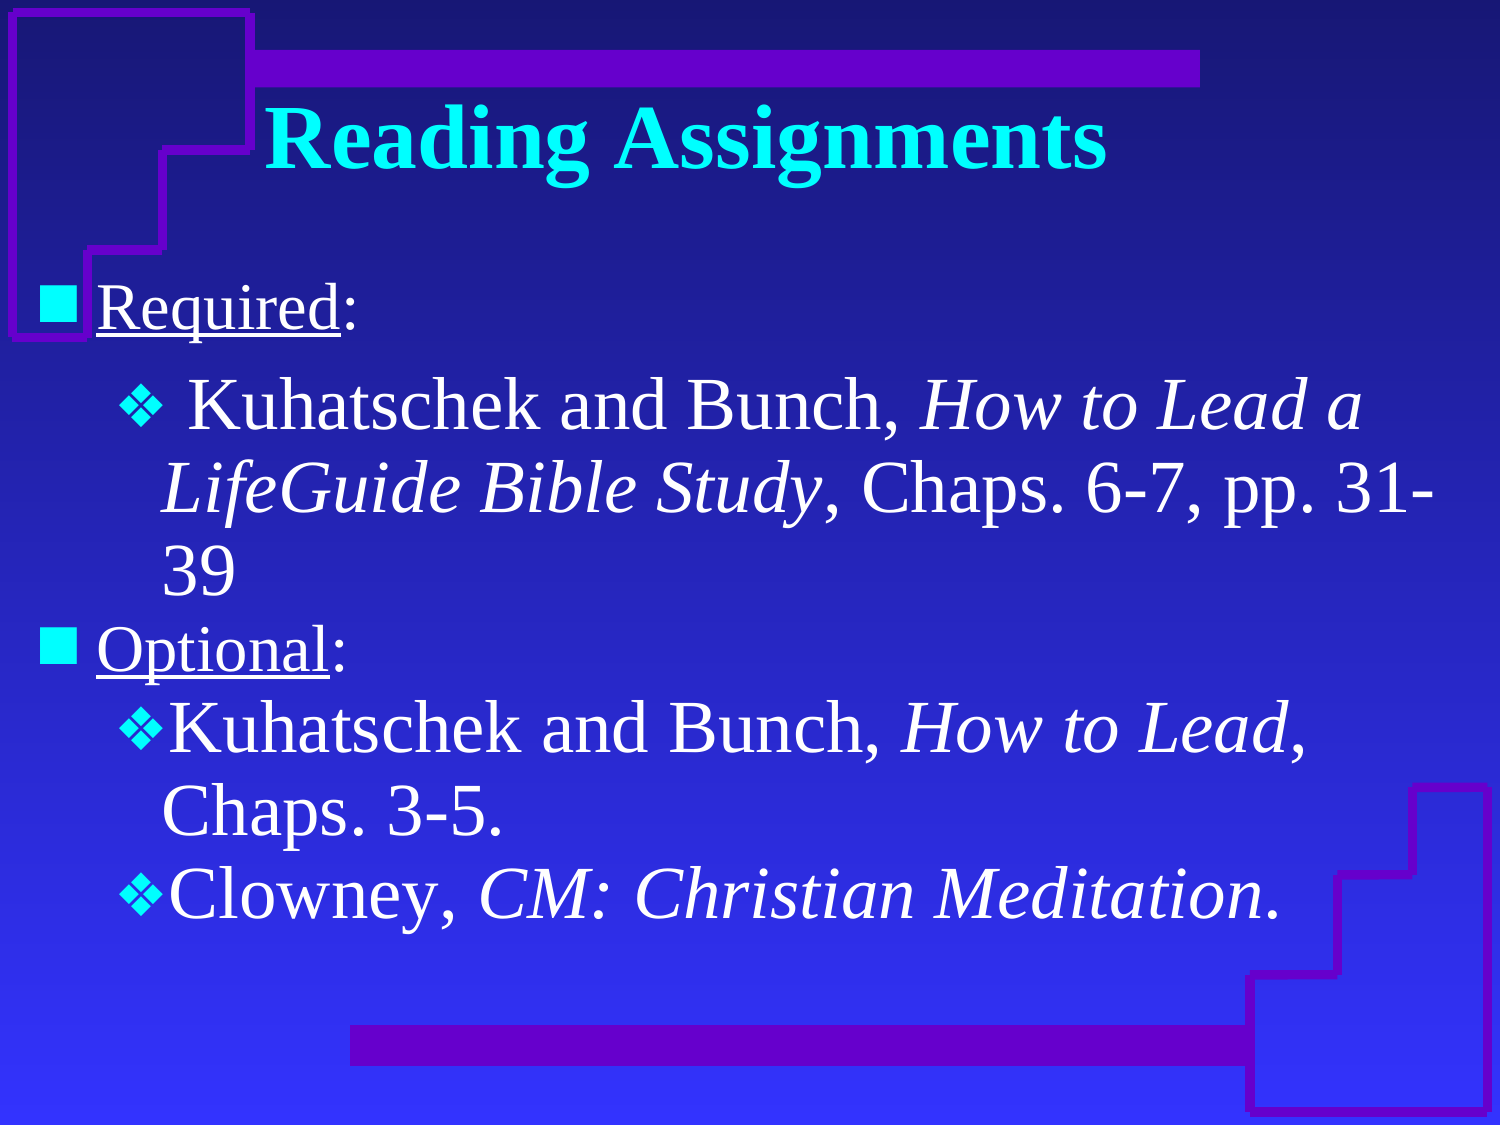

# Reading Assignments
Required:
 Kuhatschek and Bunch, How to Lead a LifeGuide Bible Study, Chaps. 6-7, pp. 31-39
Optional:
Kuhatschek and Bunch, How to Lead, Chaps. 3-5.
Clowney, CM: Christian Meditation.